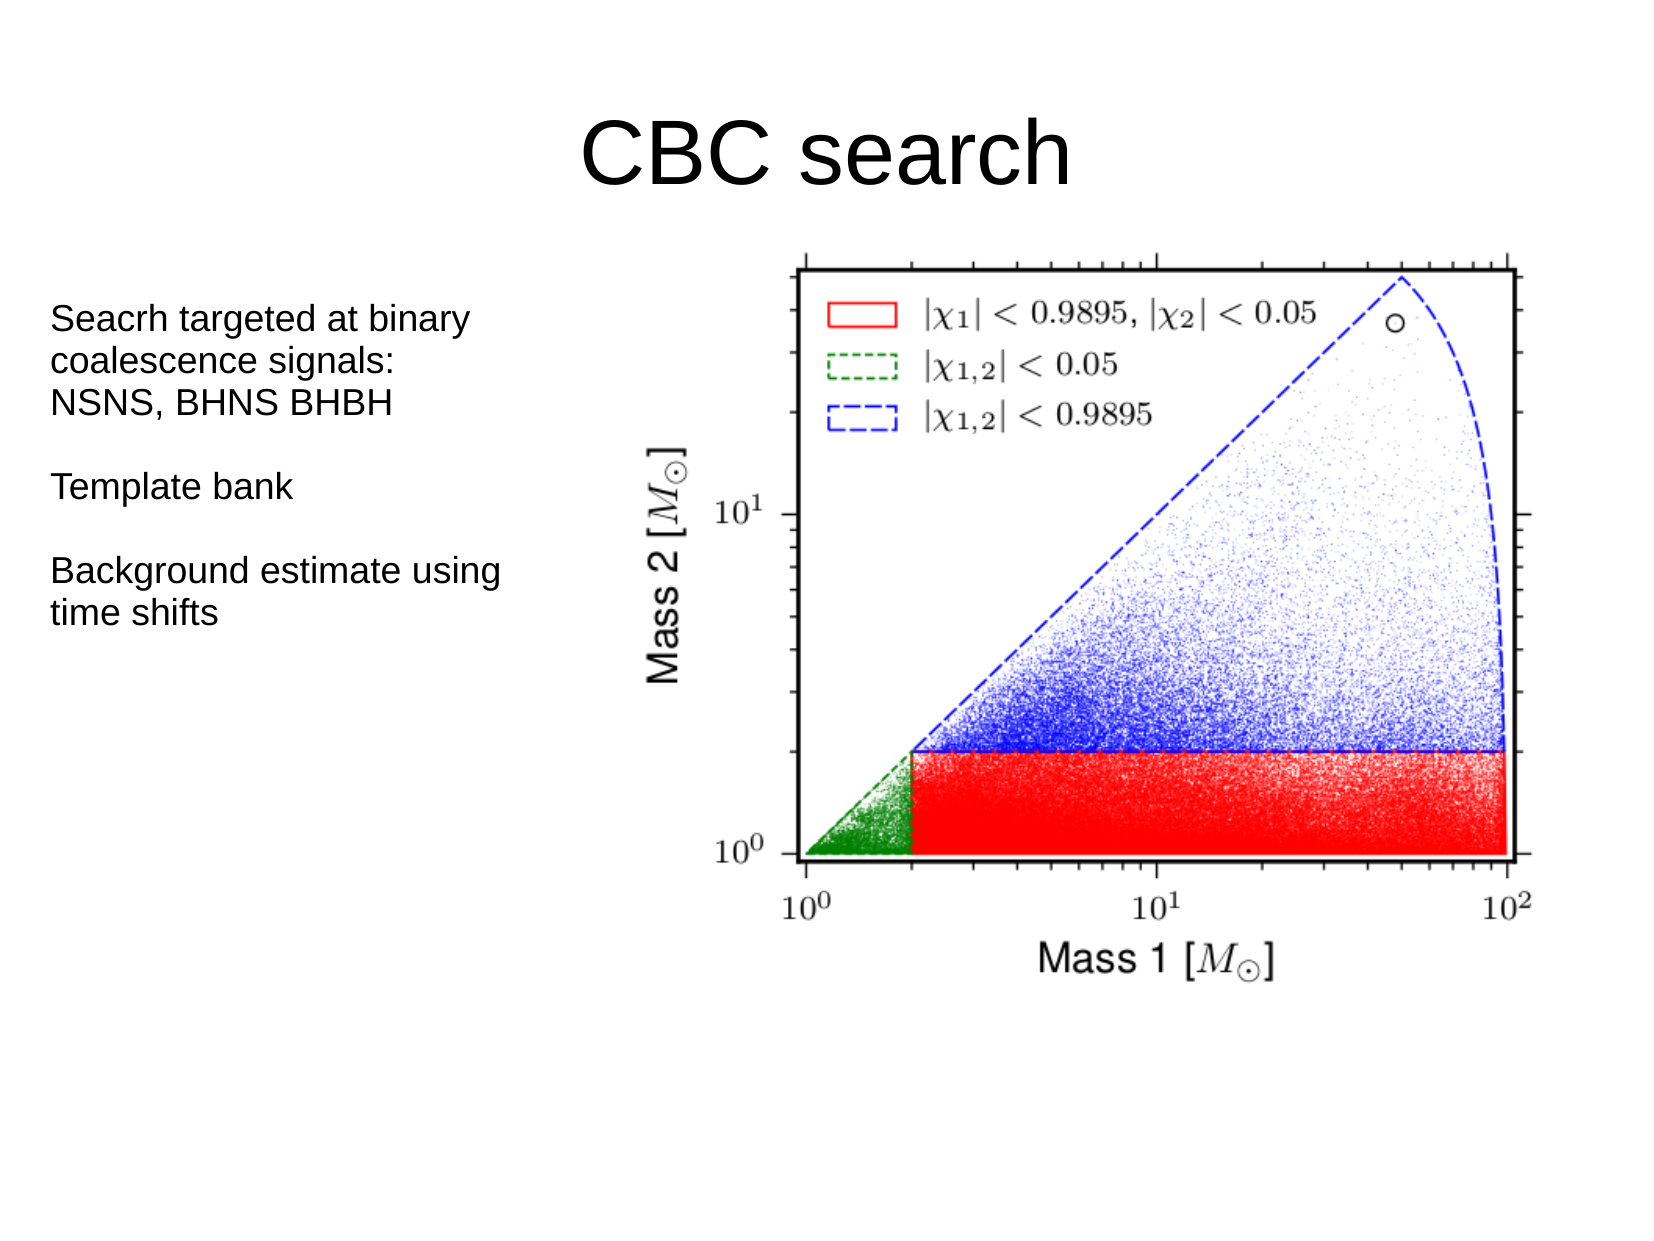

# CBC search
Seacrh targeted at binary coalescence signals:
NSNS, BHNS BHBH
Template bank
Background estimate using time shifts